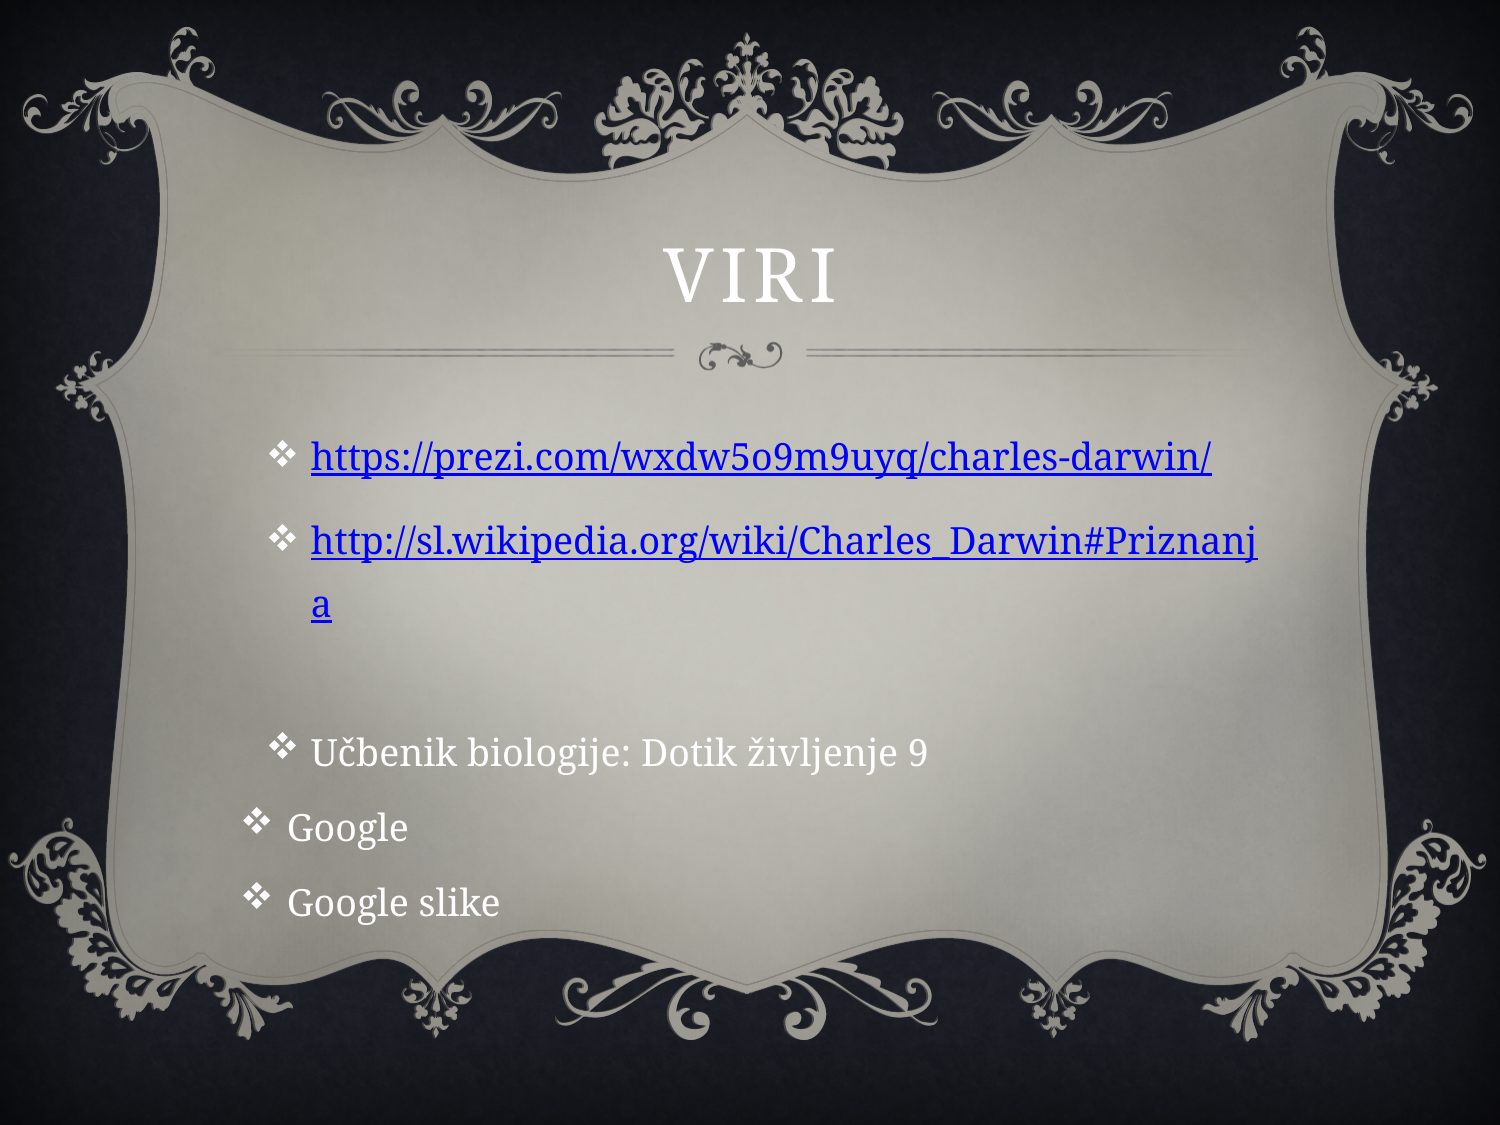

# VIRI
https://prezi.com/wxdw5o9m9uyq/charles-darwin/
http://sl.wikipedia.org/wiki/Charles_Darwin#Priznanja
Učbenik biologije: Dotik življenje 9
Google
Google slike